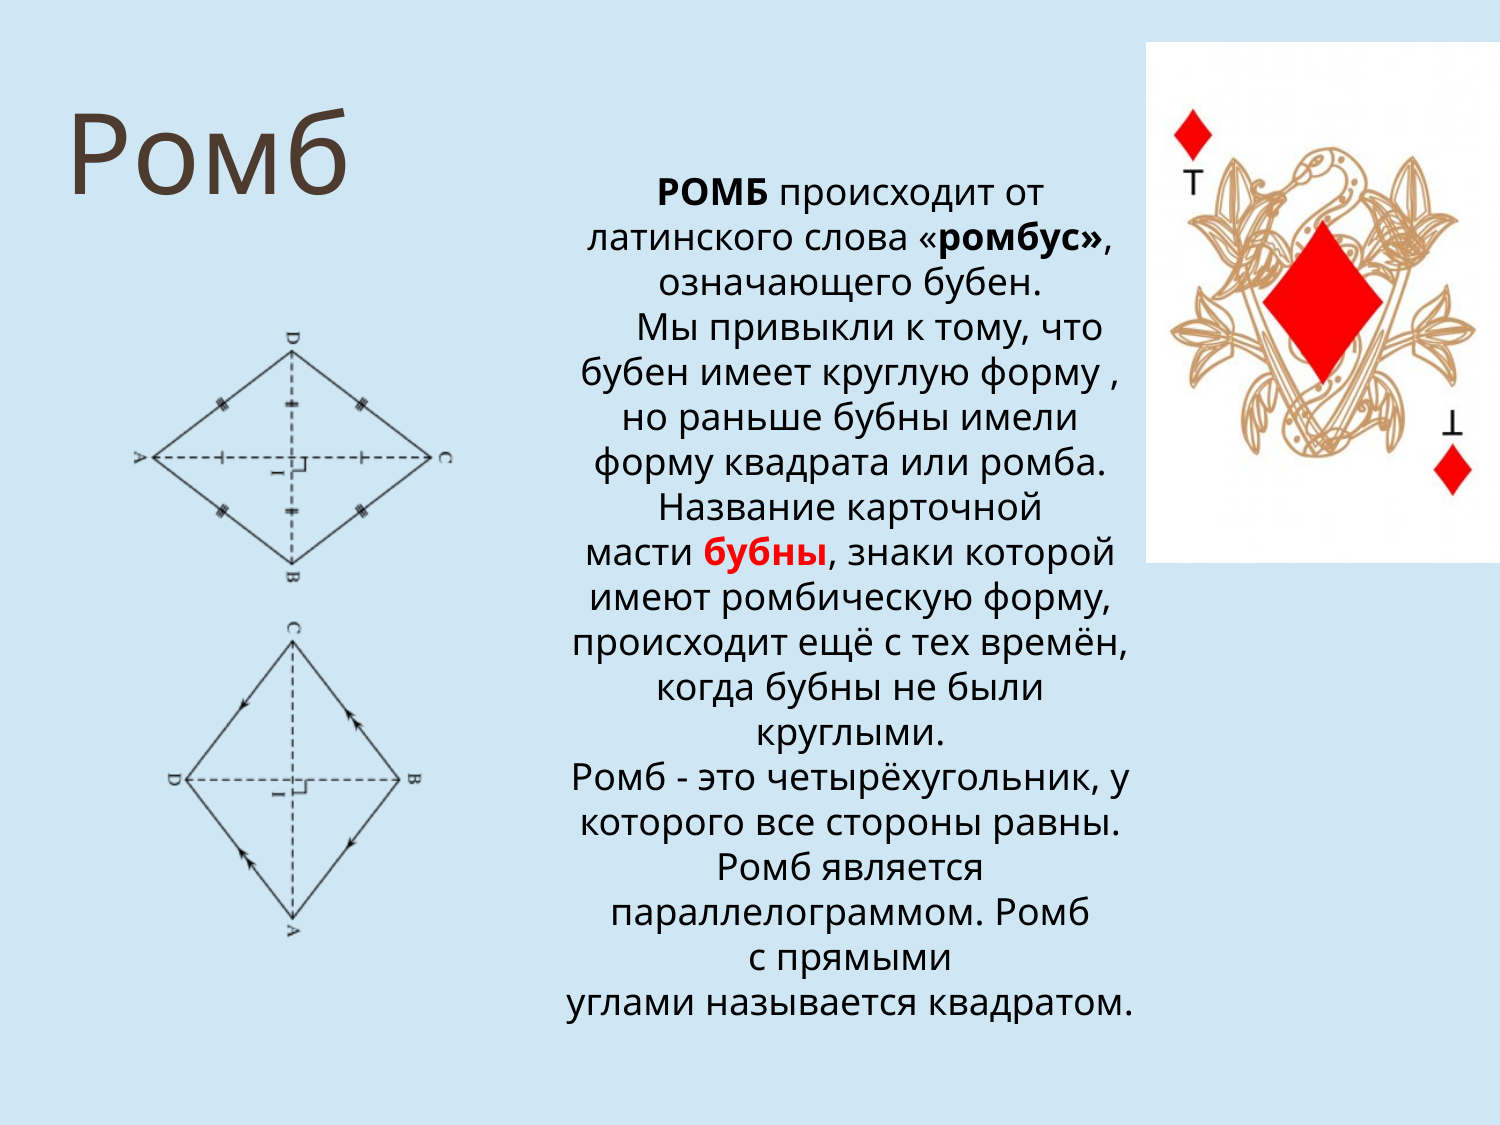

# Ромб
РОМБ происходит от латинского слова «ромбус», означающего бубен.
 Мы привыкли к тому, что бубен имеет круглую форму , но раньше бубны имели форму квадрата или ромба. Название карточной масти бубны, знаки которой имеют ромбическую форму, происходит ещё с тех времён, когда бубны не были круглыми.
Ромб - это четырёхугольник, у которого все стороны равны. Ромб является параллелограммом. Ромб с прямыми углами называется квадратом.